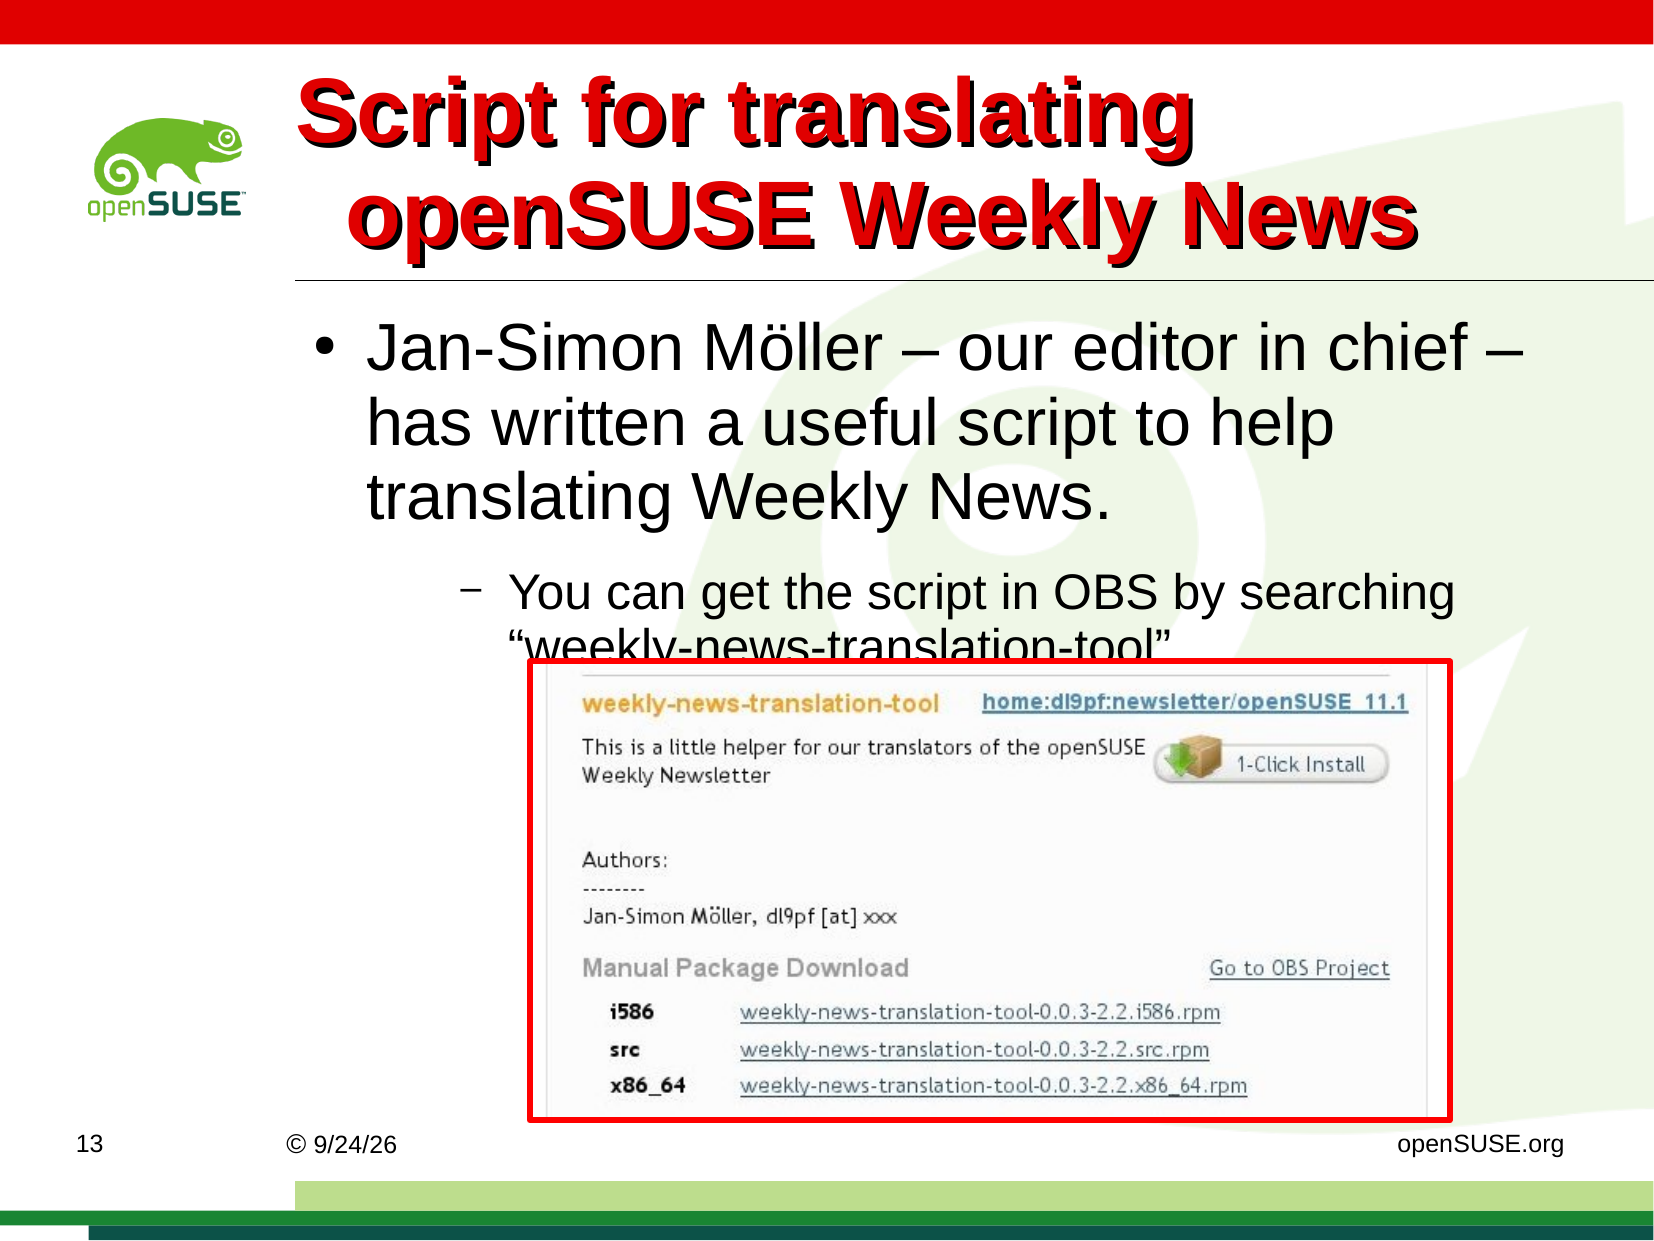

# Script for translating openSUSE Weekly News
Jan-Simon Möller – our editor in chief – has written a useful script to help translating Weekly News.
You can get the script in OBS by searching “weekly-news-translation-tool”
openSUSE.org